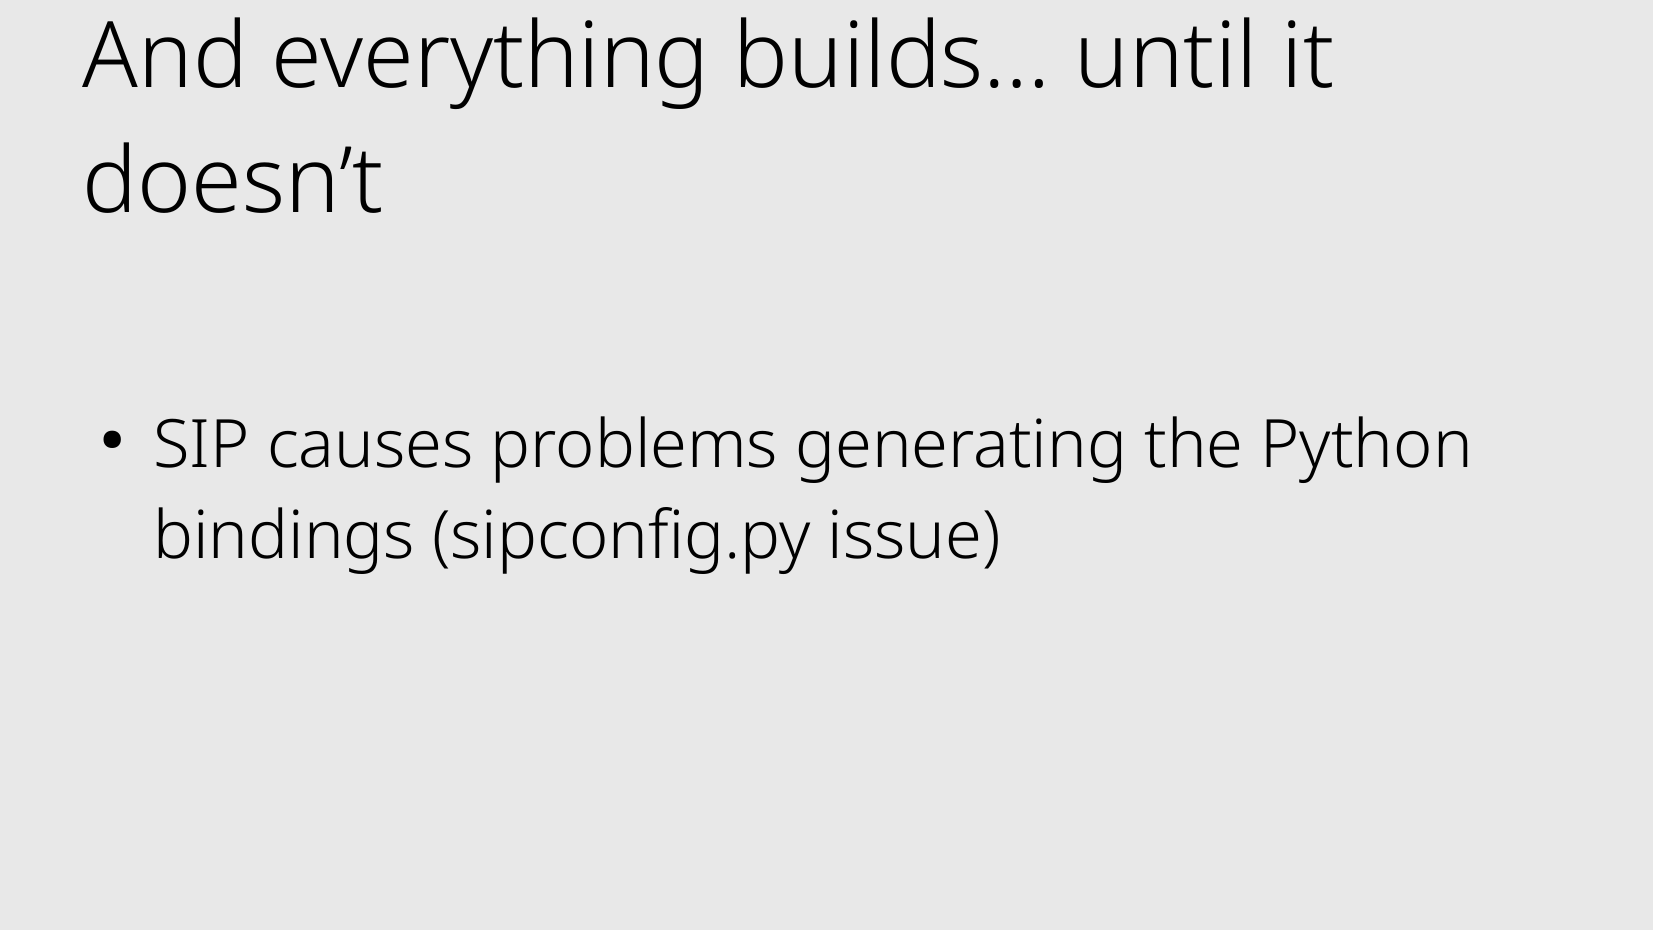

# And everything builds… until it doesn’t
SIP causes problems generating the Python bindings (sipconfig.py issue)